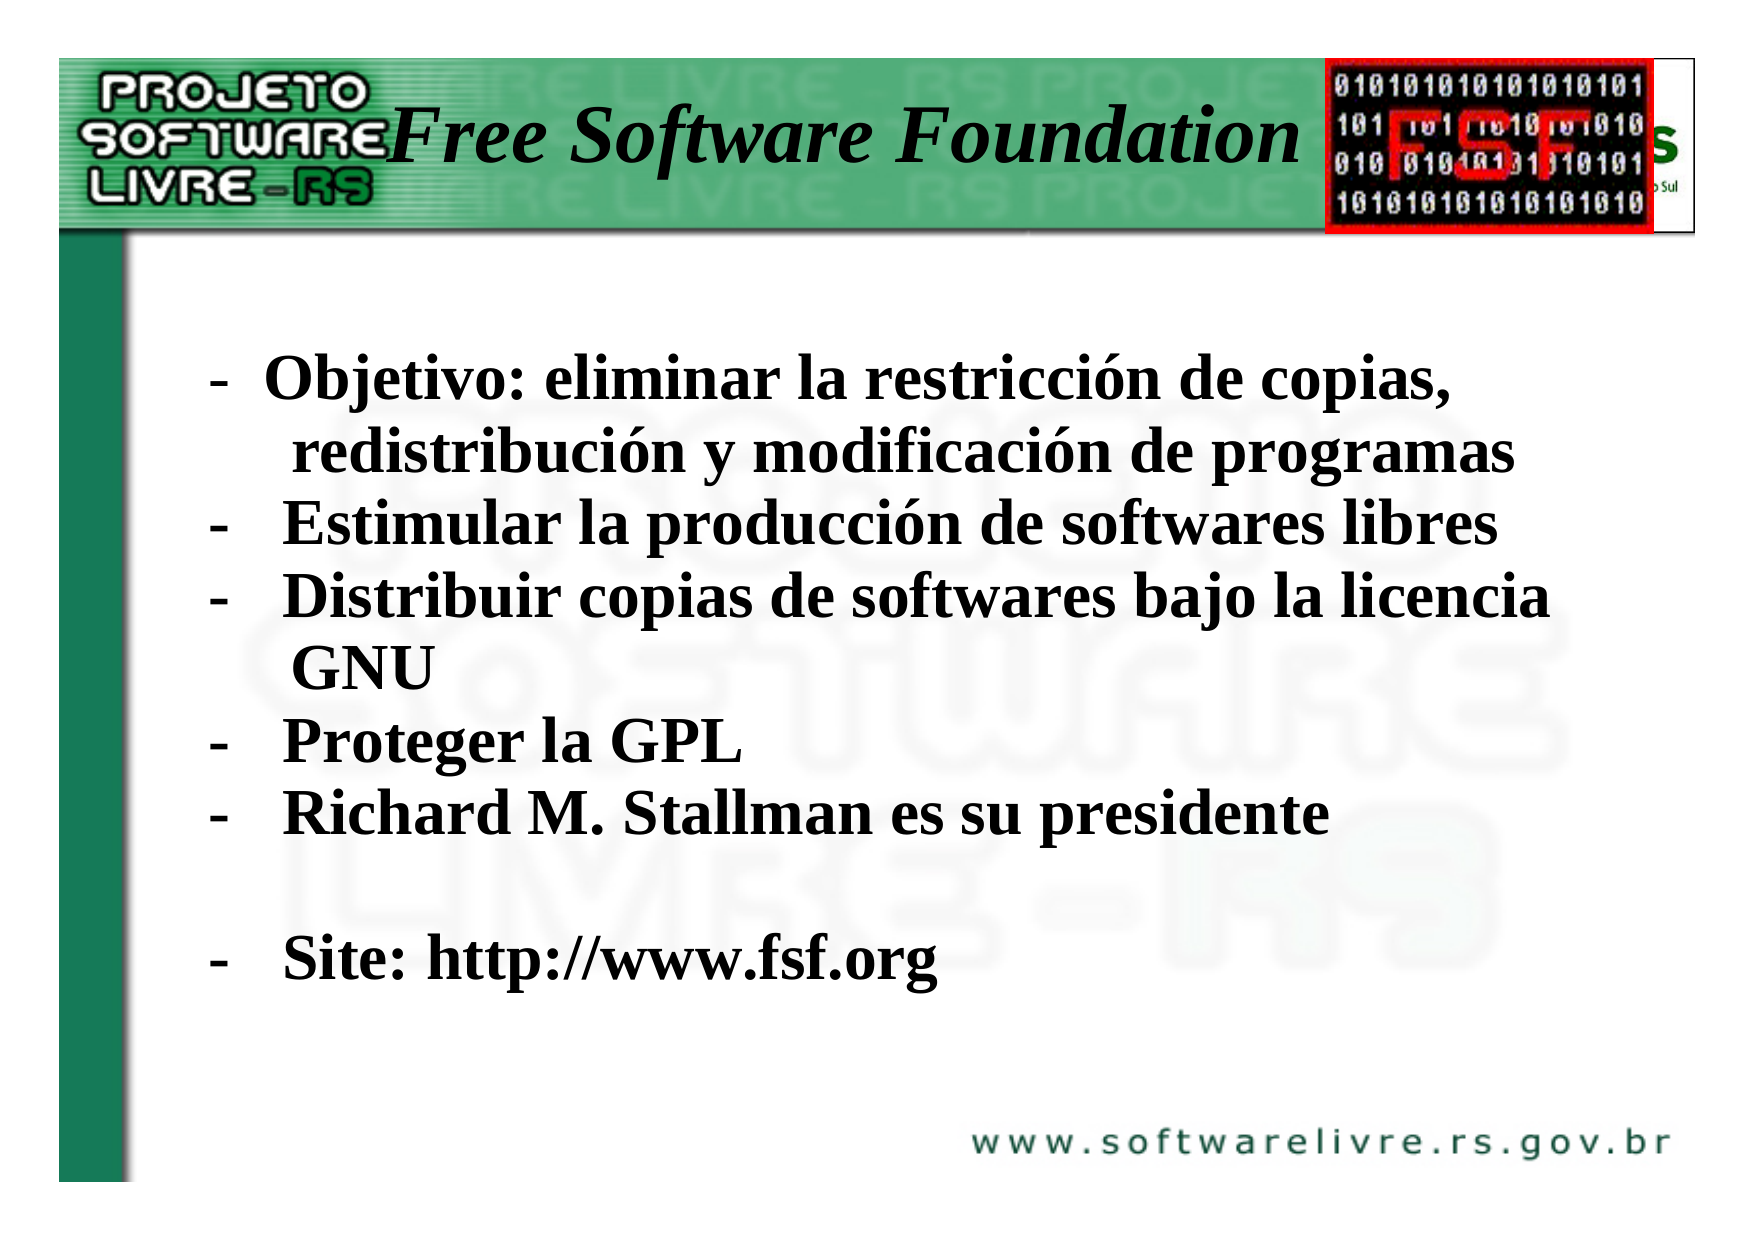

Free Software Foundation
- Objetivo: eliminar la restricción de copias,
 redistribución y modificación de programas
-	Estimular la producción de softwares libres
-	Distribuir copias de softwares bajo la licencia GNU
-	Proteger la GPL
-	Richard M. Stallman es su presidente
-	Site: http://www.fsf.org